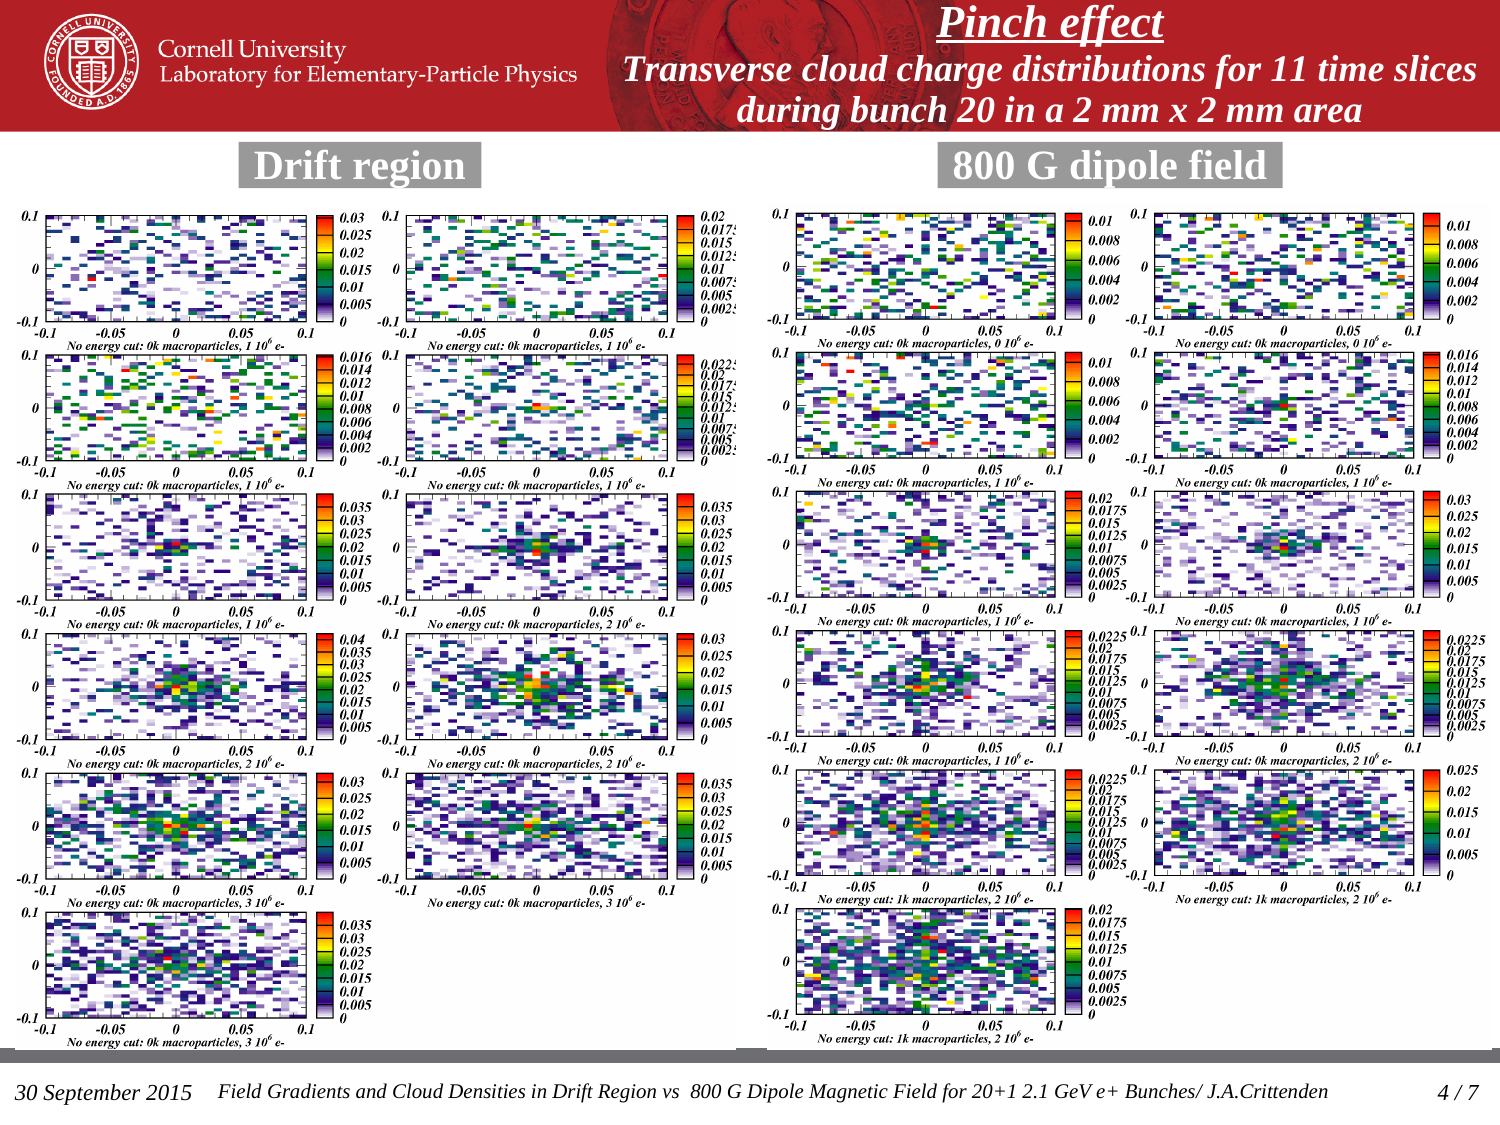

# Pinch effect Transverse cloud charge distributions for 11 time slices during bunch 20 in a 2 mm x 2 mm area
Drift region
800 G dipole field